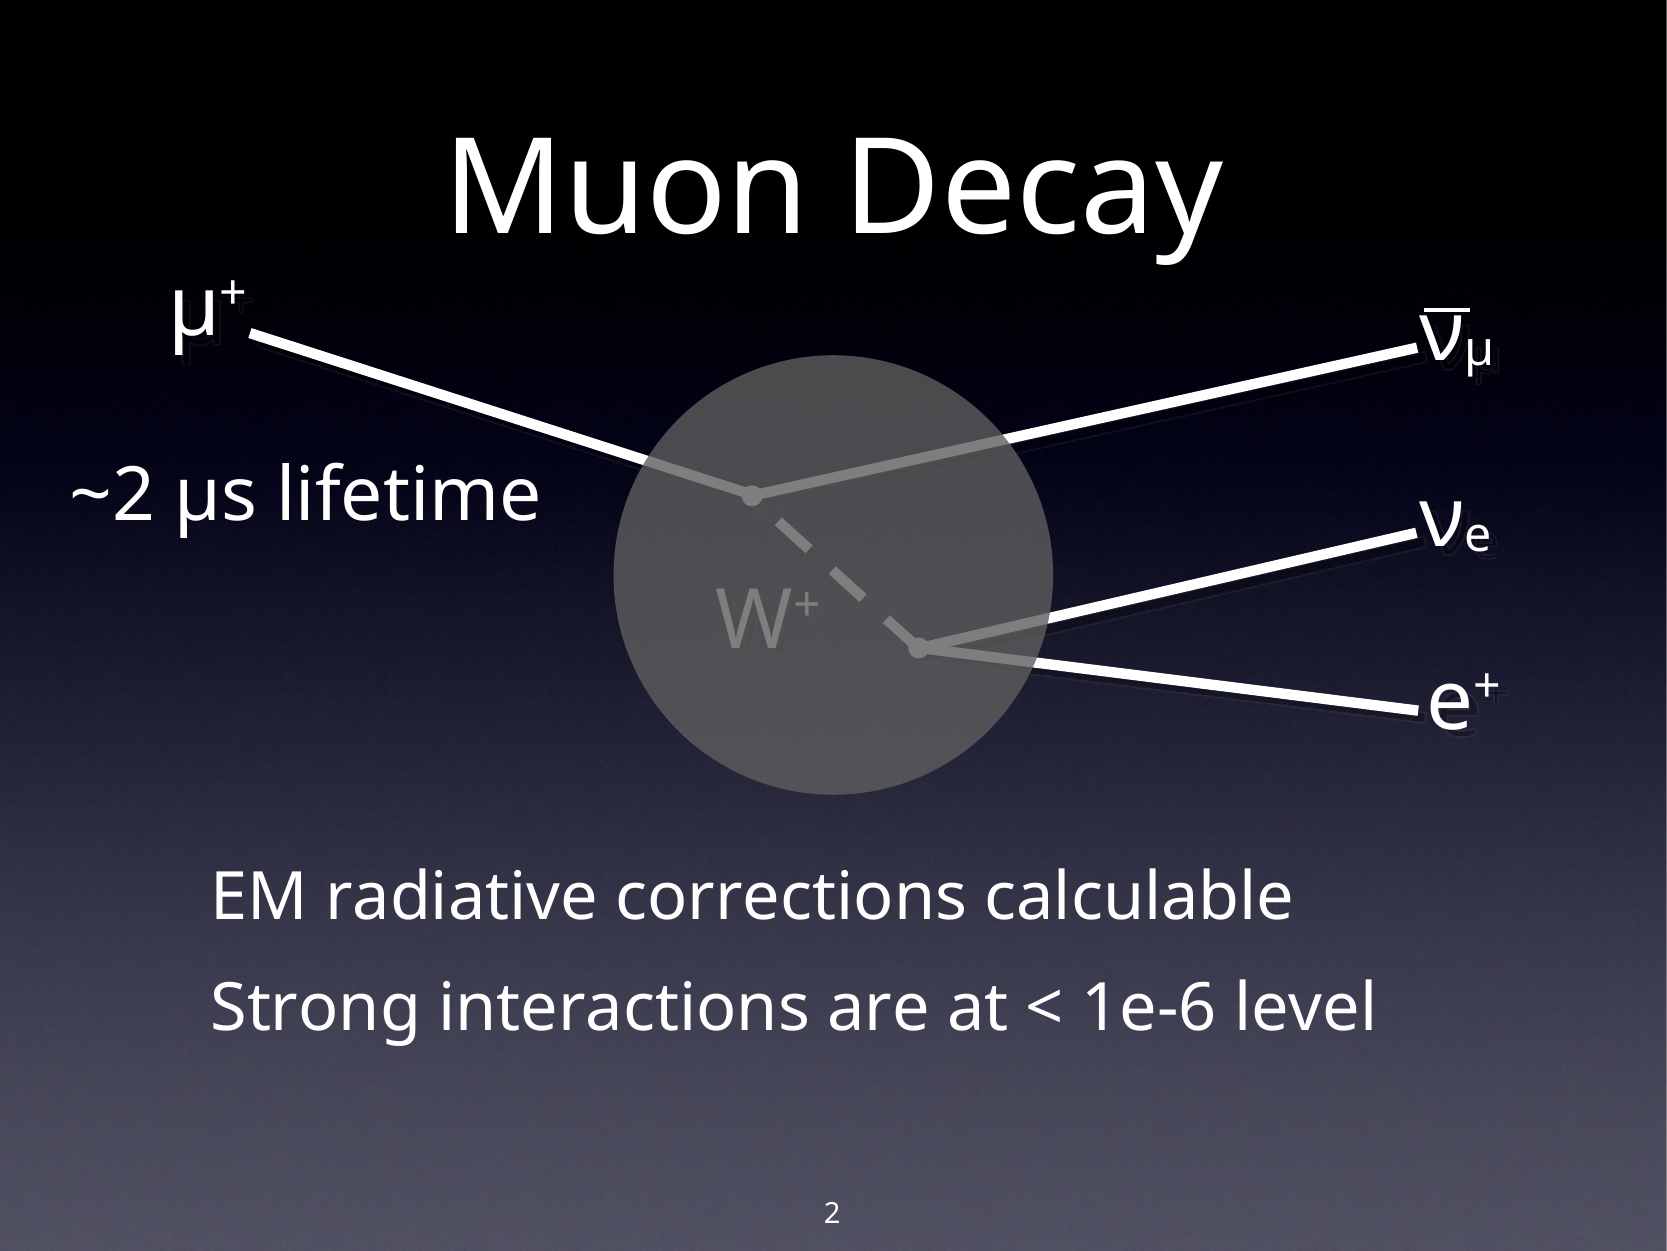

# Muon Decay
μ+
νμ
~2 μs lifetime
νe
W+
e+
EM radiative corrections calculable
Strong interactions are at < 1e-6 level